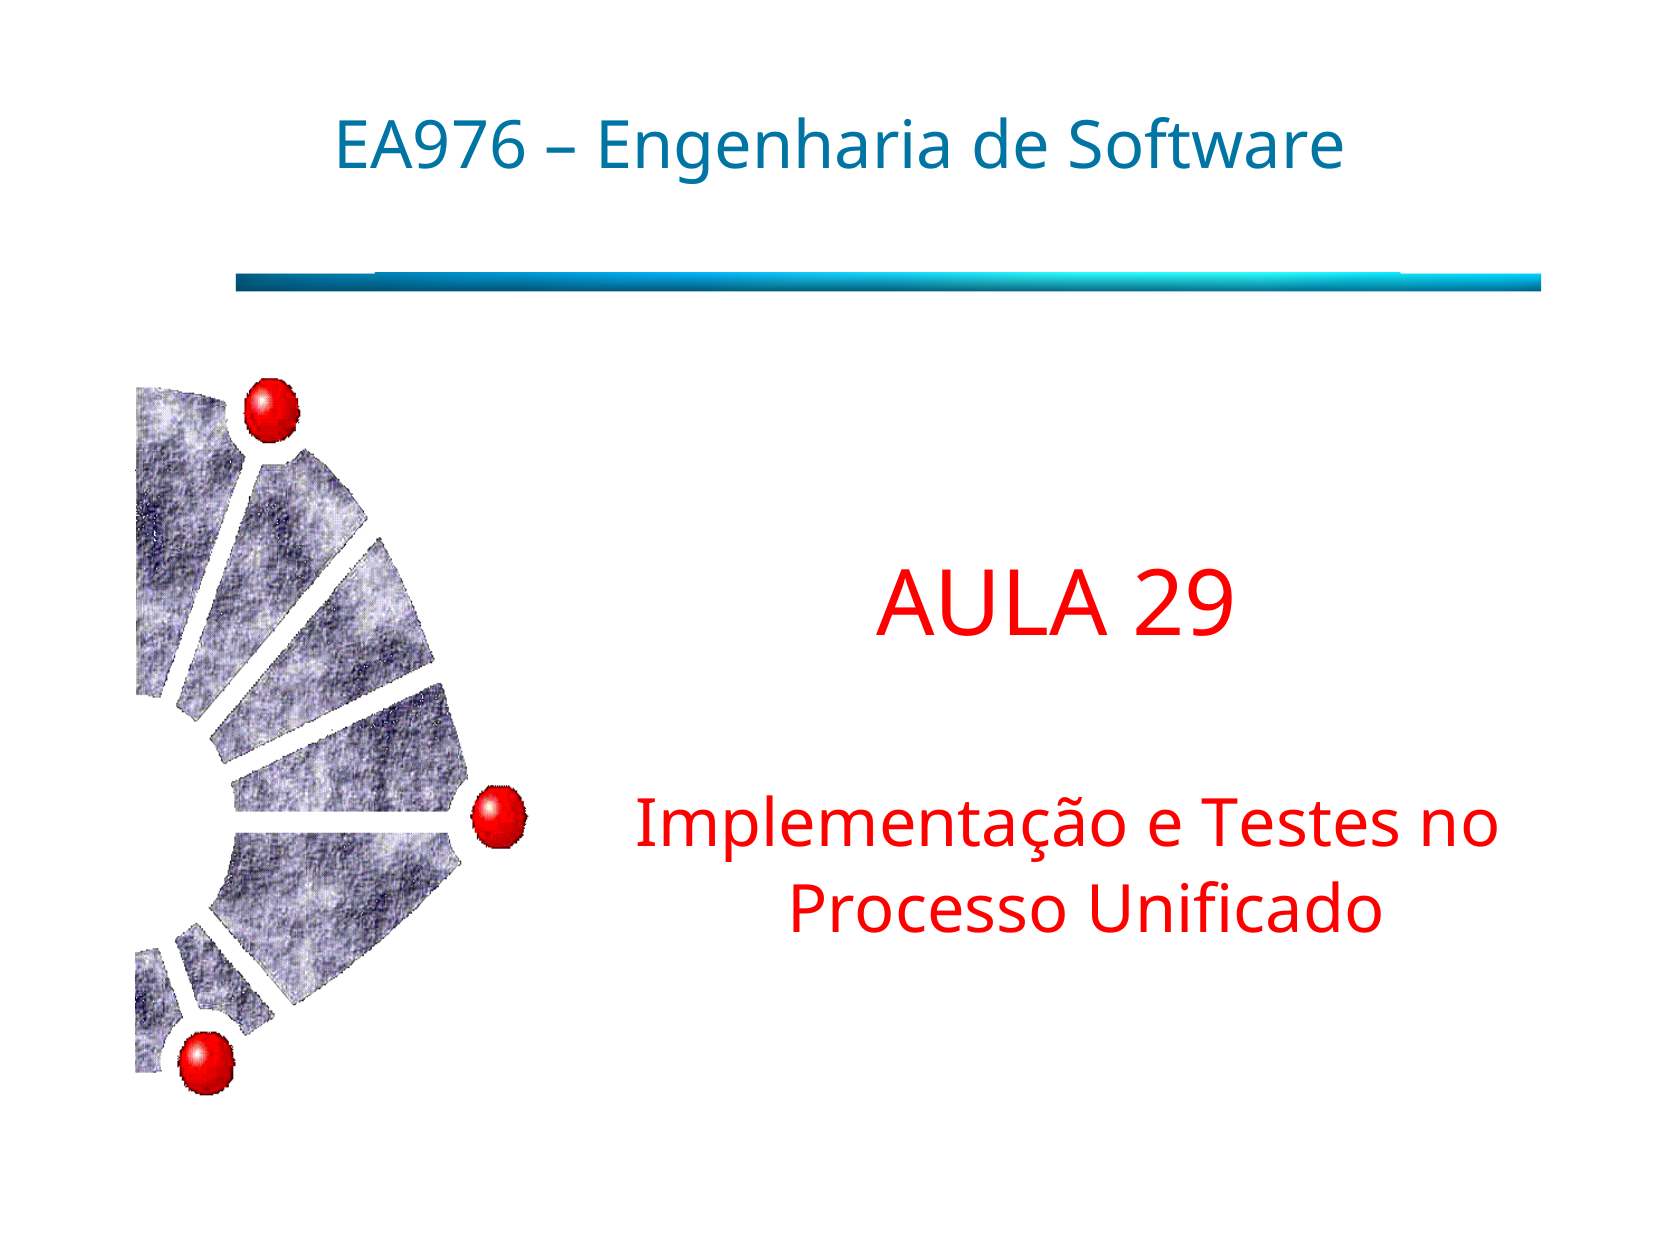

# EA976 – Engenharia de Software
AULA 29
Implementação e Testes no Processo Unificado